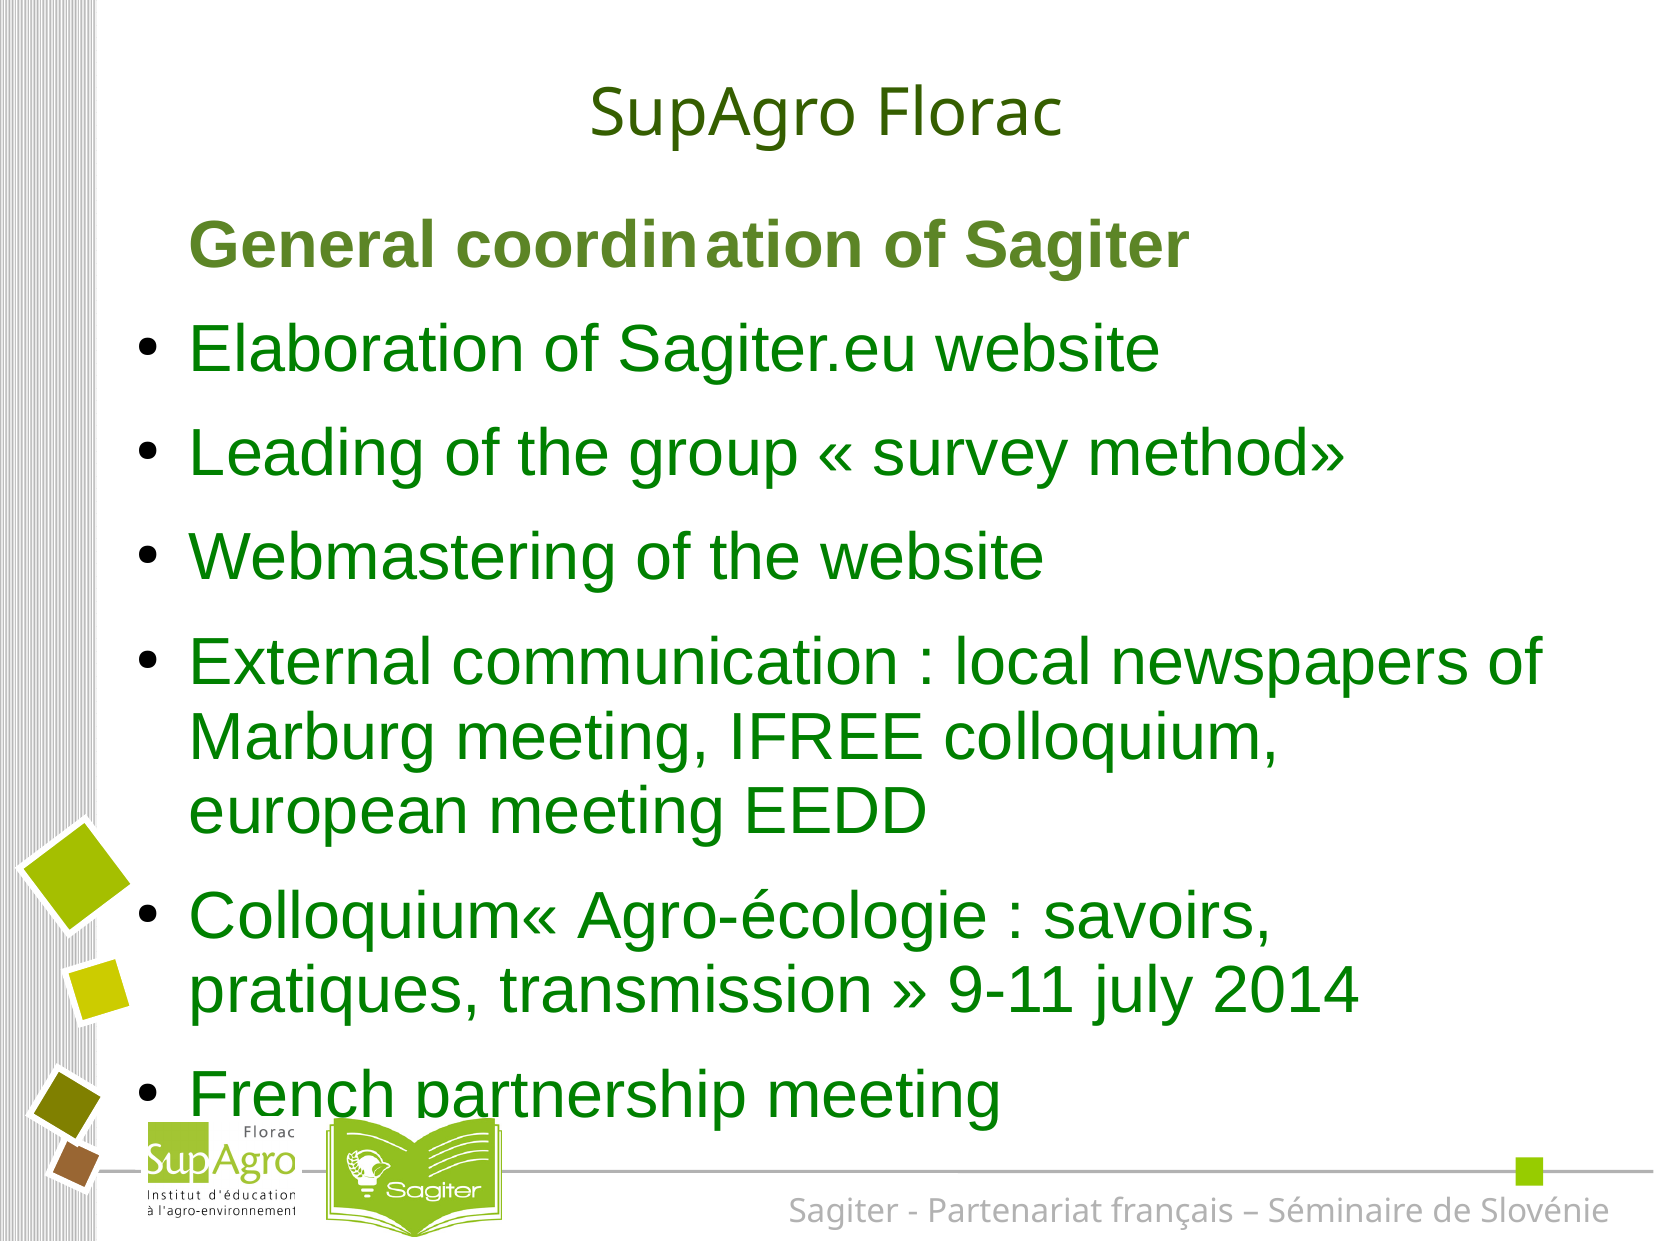

# SupAgro Florac
General coordin	ation of Sagiter
Elaboration of Sagiter.eu website
Leading of the group « survey method»
Webmastering of the website
External communication : local newspapers of Marburg meeting, IFREE colloquium, european meeting EEDD
Colloquium« Agro-écologie : savoirs, pratiques, transmission » 9-11 july 2014
French partnership meeting
Sagiter - Partenariat français – Séminaire de Slovénie